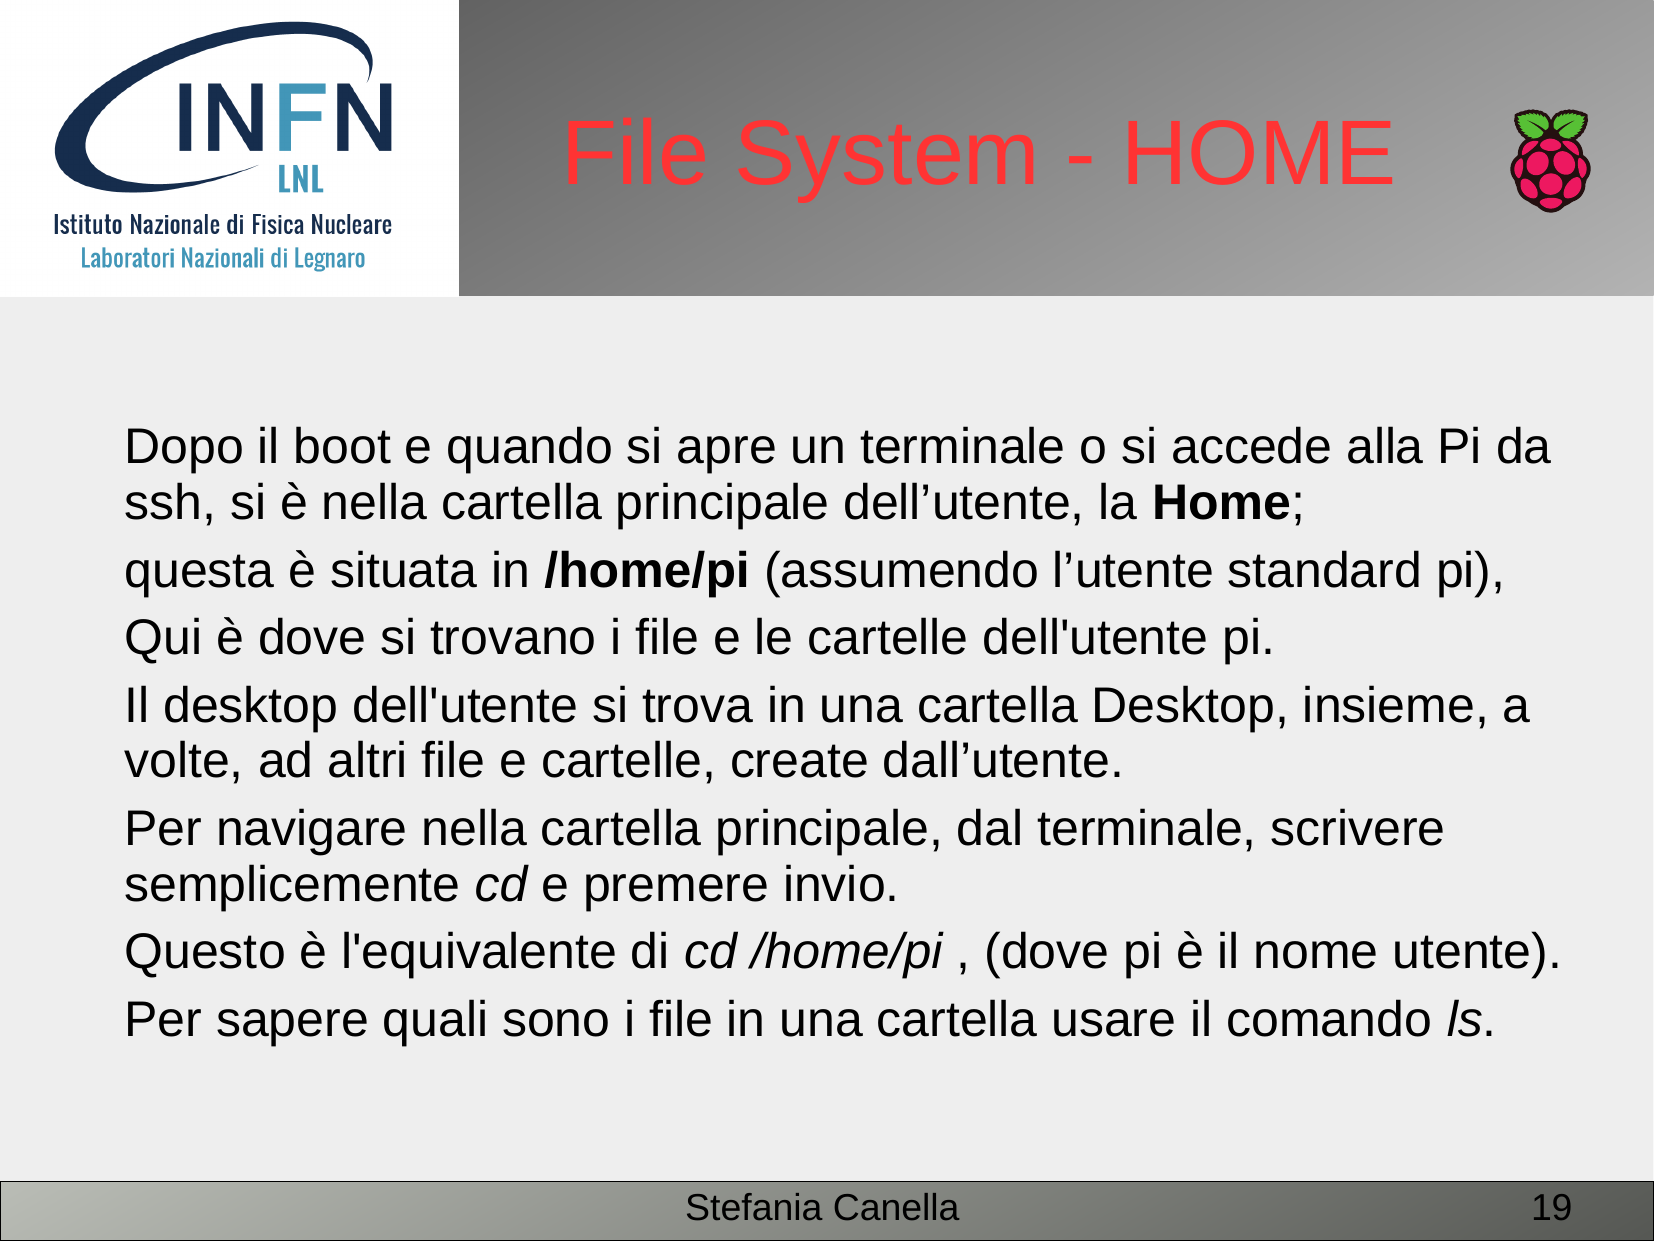

# File System - HOME
Dopo il boot e quando si apre un terminale o si accede alla Pi da ssh, si è nella cartella principale dell’utente, la Home;
questa è situata in /home/pi (assumendo l’utente standard pi),
Qui è dove si trovano i file e le cartelle dell'utente pi.
Il desktop dell'utente si trova in una cartella Desktop, insieme, a volte, ad altri file e cartelle, create dall’utente.
Per navigare nella cartella principale, dal terminale, scrivere semplicemente cd e premere invio.
Questo è l'equivalente di cd /home/pi , (dove pi è il nome utente).
Per sapere quali sono i file in una cartella usare il comando ls.
Stefania Canella